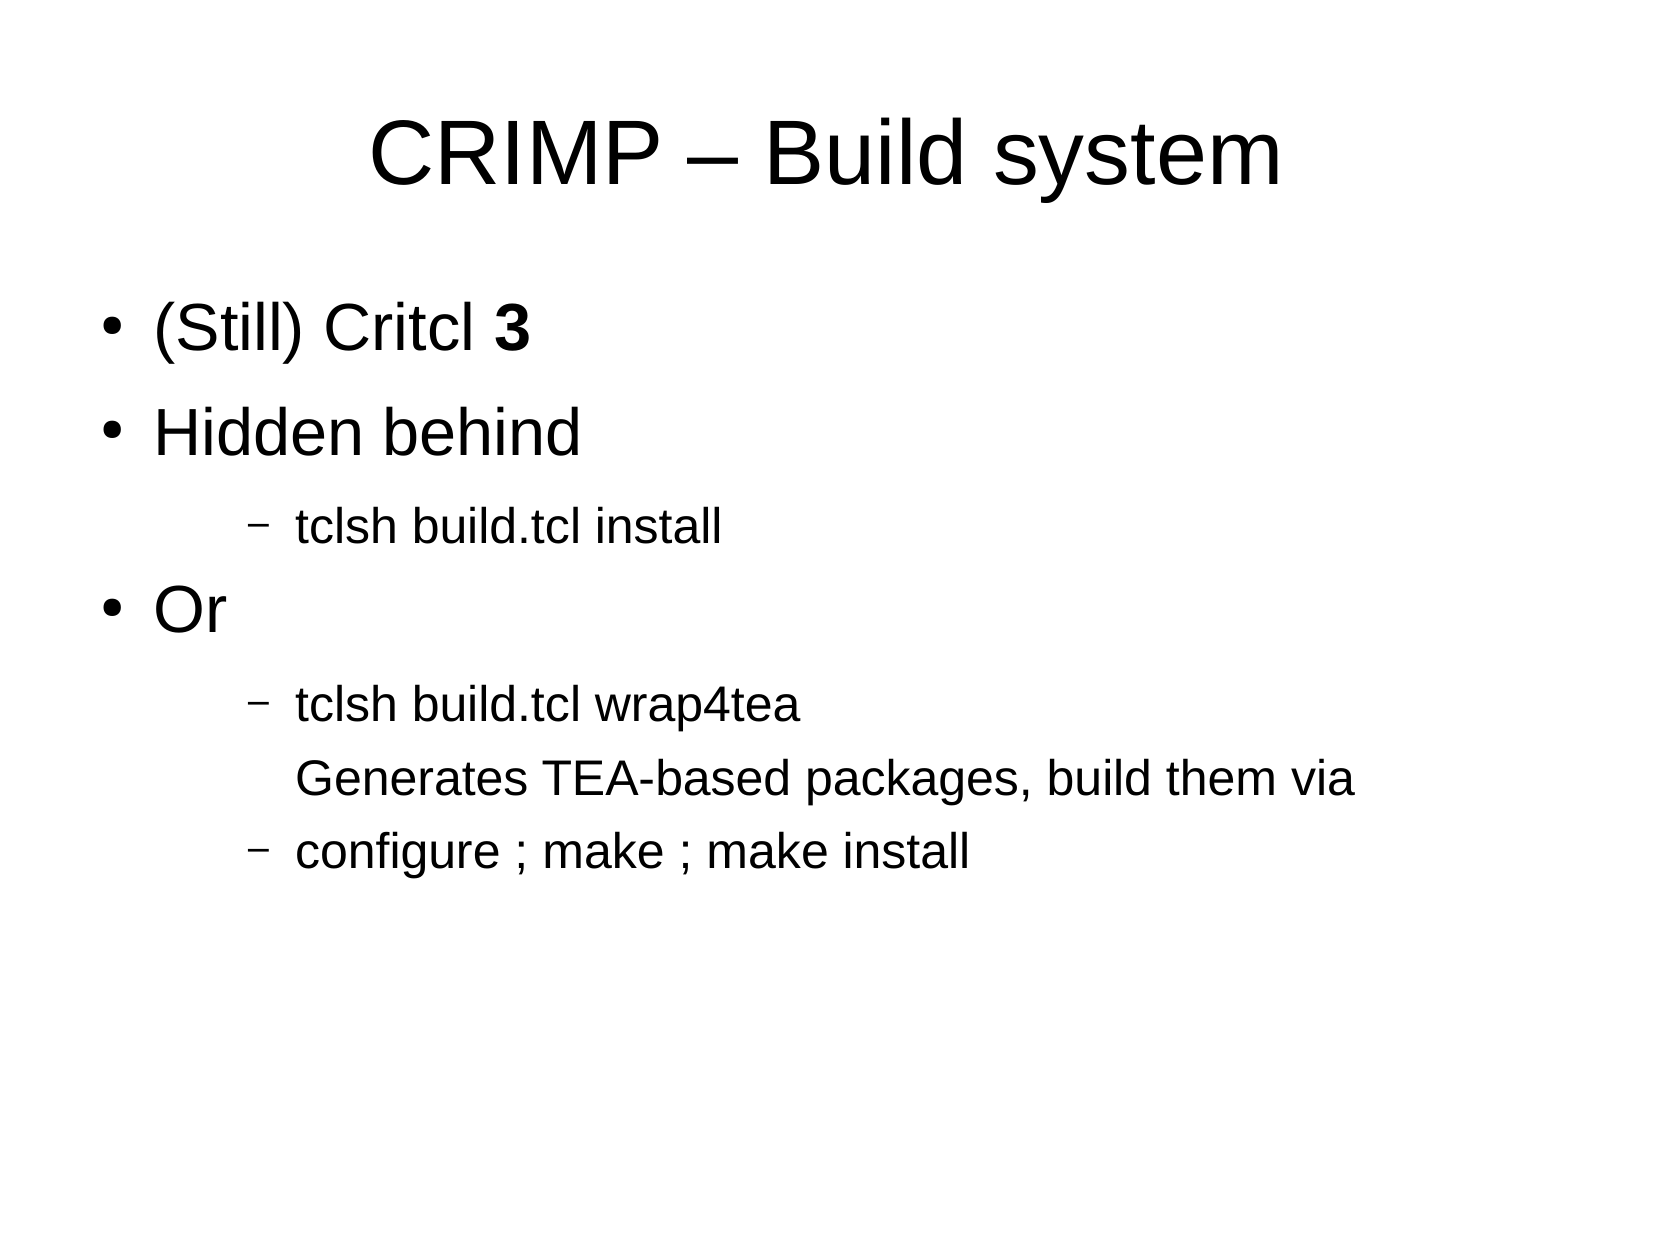

# CRIMP – Build system
(Still) Critcl 3
Hidden behind
tclsh build.tcl install
Or
tclsh build.tcl wrap4tea
Generates TEA-based packages, build them via
configure ; make ; make install